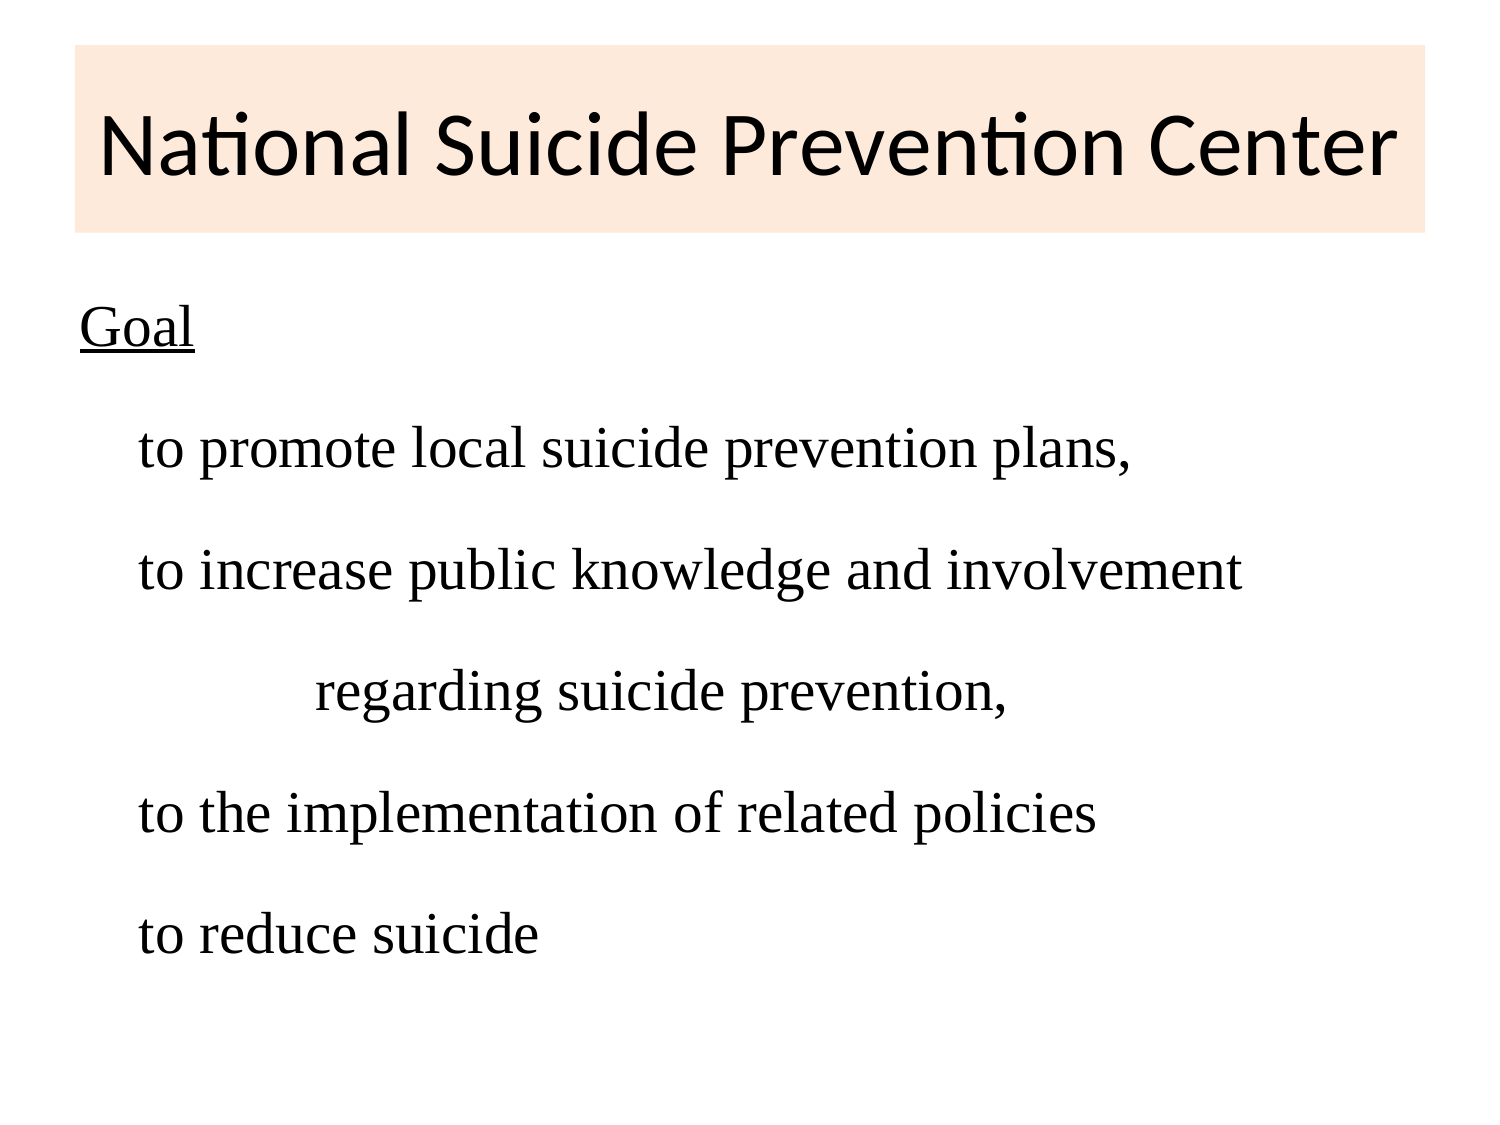

# National Suicide Prevention Center
Goal
 to promote local suicide prevention plans,
 to increase public knowledge and involvement
 regarding suicide prevention,
 to the implementation of related policies
 to reduce suicide